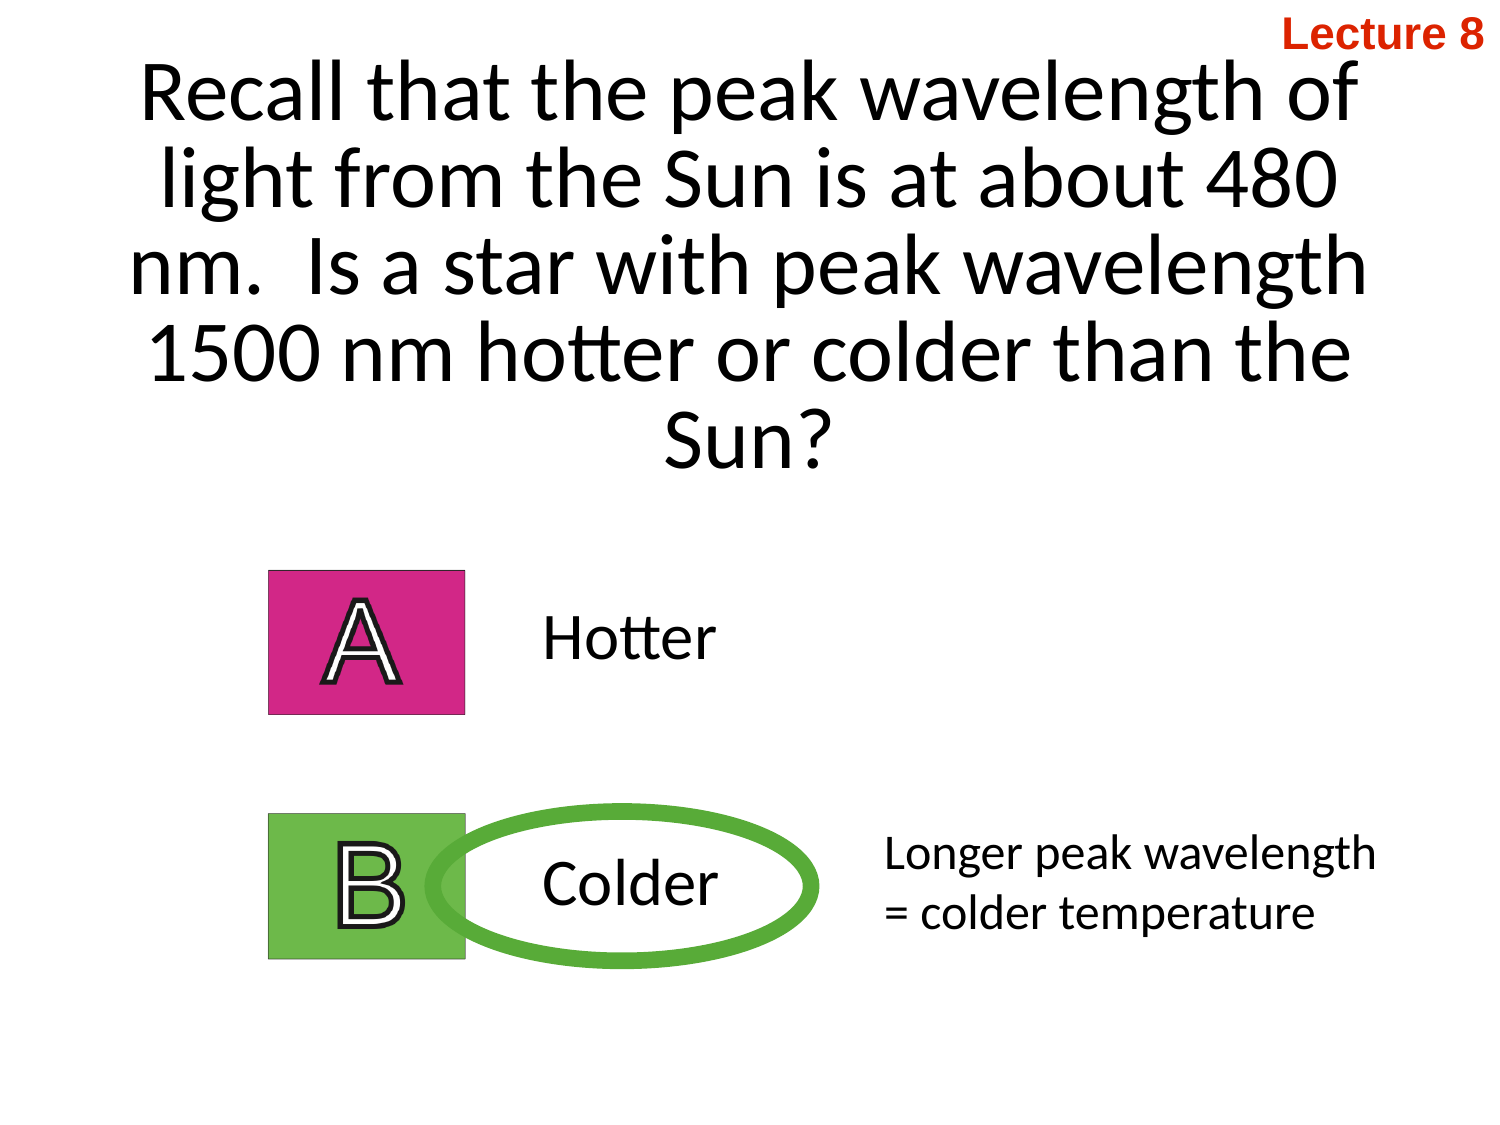

Lecture 8
# Recall that the peak wavelength of light from the Sun is at about 480 nm. Is a star with peak wavelength 1500 nm hotter or colder than the Sun?
Hotter
Longer peak wavelength = colder temperature
Colder